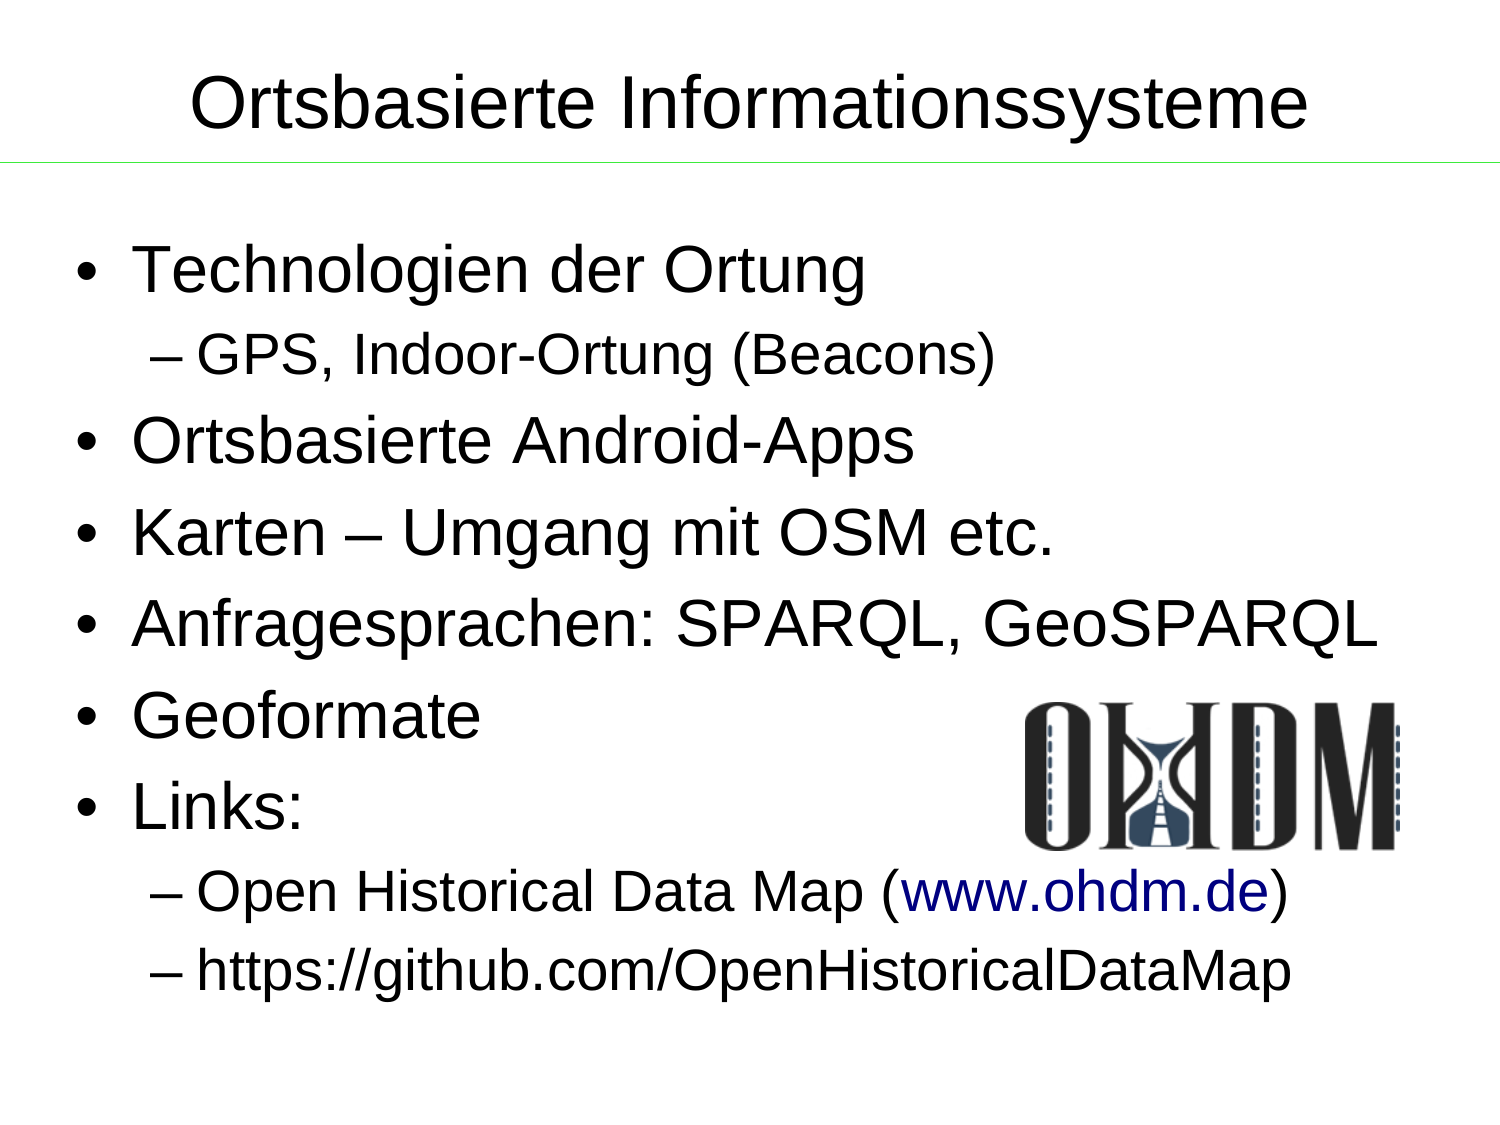

# Ortsbasierte Informationssysteme
Technologien der Ortung
GPS, Indoor-Ortung (Beacons)
Ortsbasierte Android-Apps
Karten – Umgang mit OSM etc.
Anfragesprachen: SPARQL, GeoSPARQL
Geoformate
Links:
Open Historical Data Map (www.ohdm.de)
https://github.com/OpenHistoricalDataMap